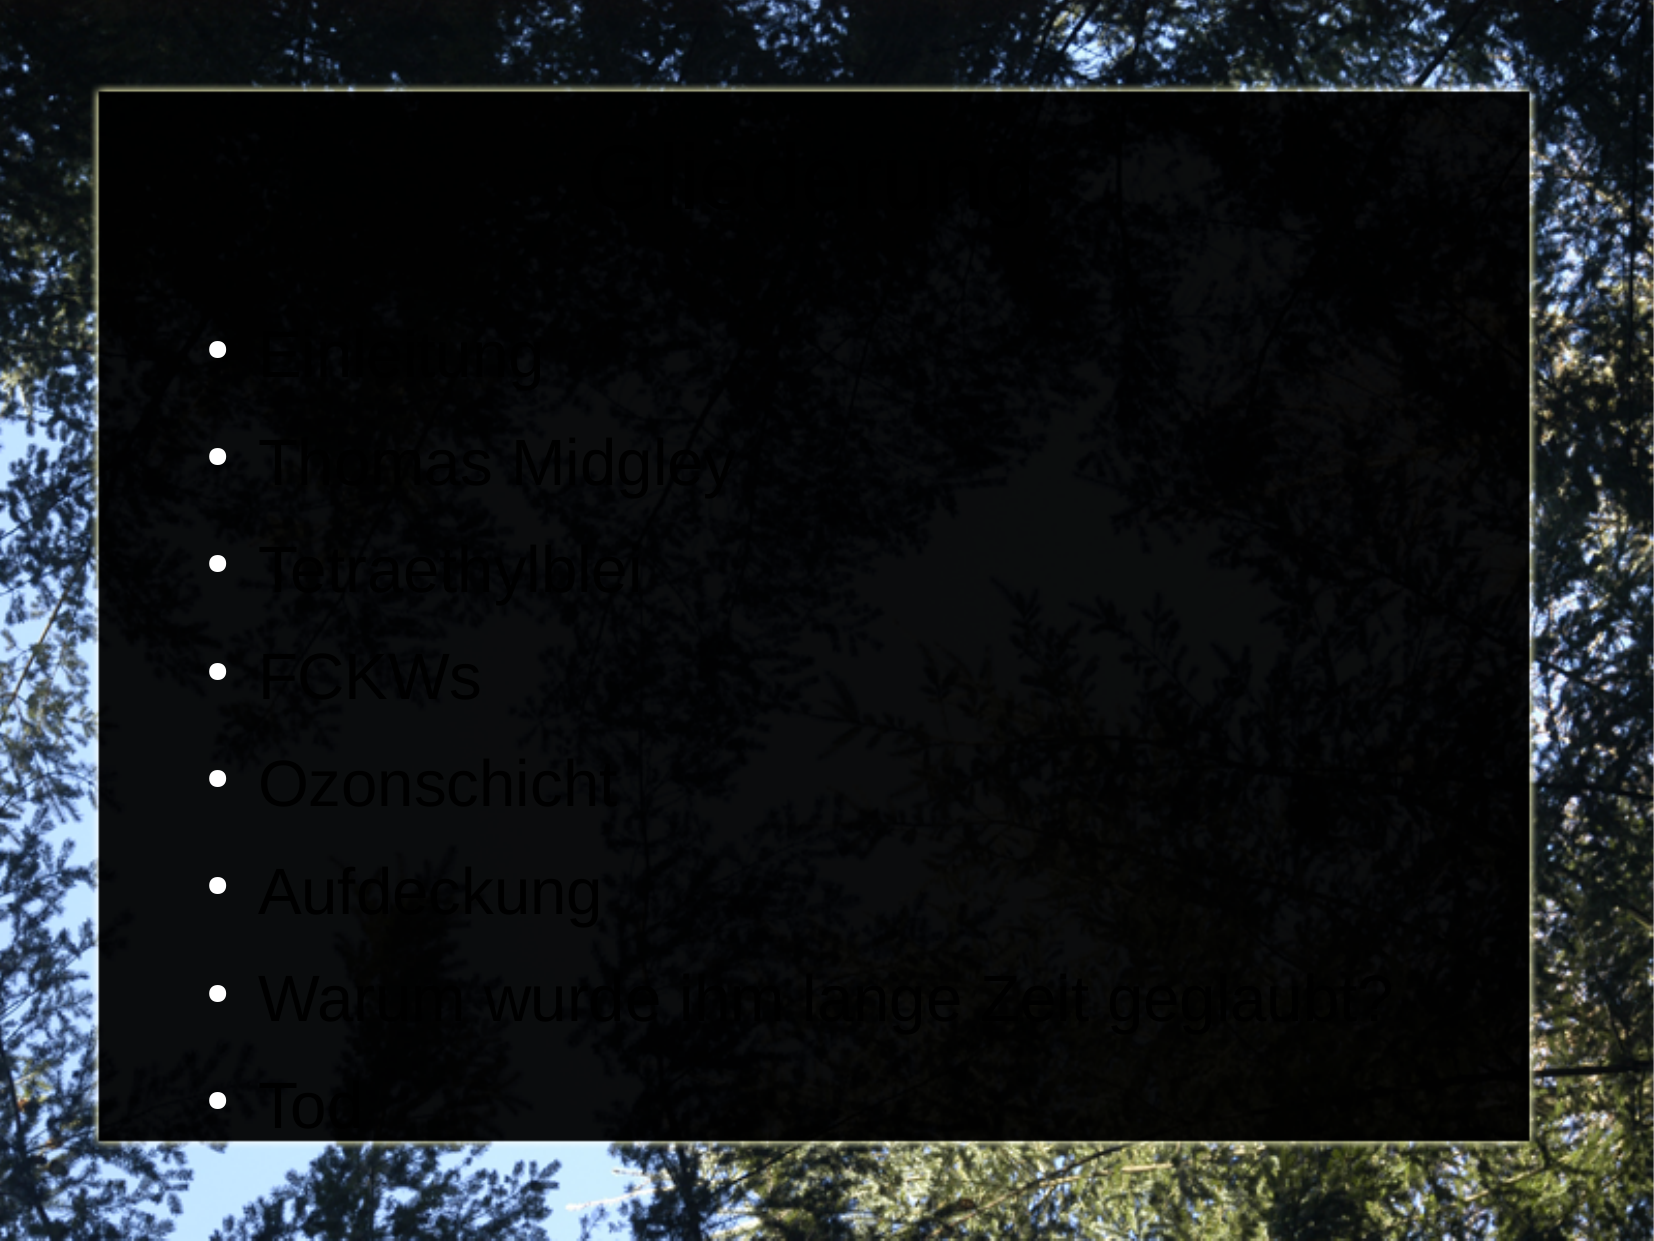

# Gliederung
Einleitung
Thomas Midgley
Tetraethylblei
FCKWs
Ozonschicht
Aufdeckung
Warum wurde ihm lange Zeit geglaubt?
Tod